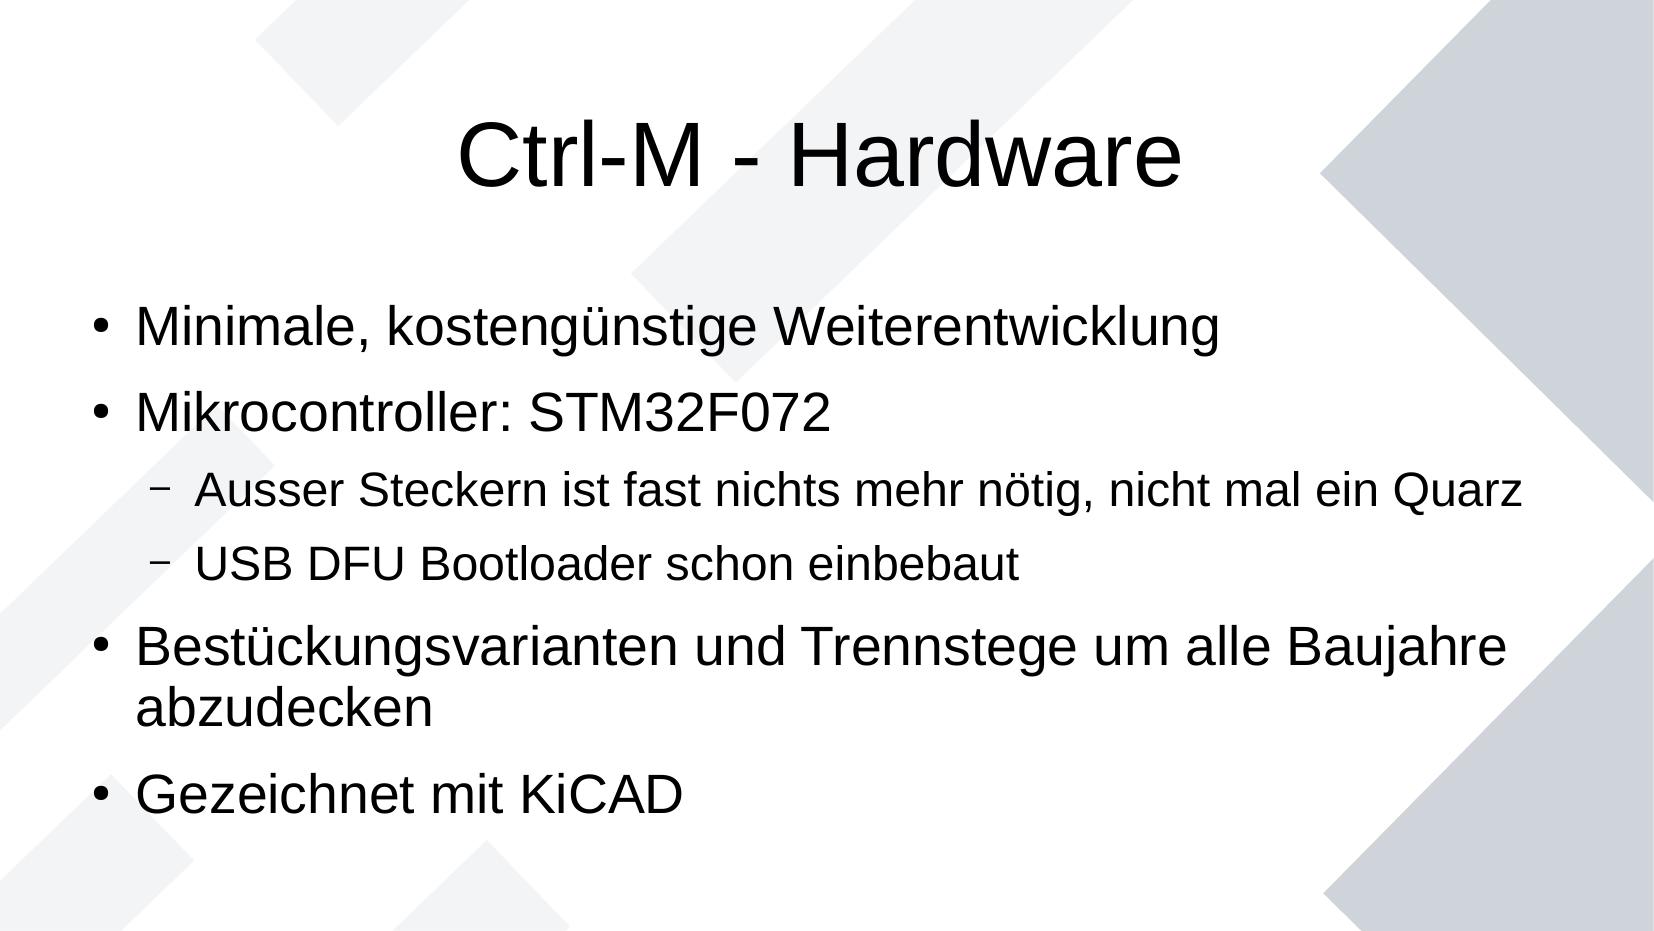

# Ctrl-M - Hardware
Minimale, kostengünstige Weiterentwicklung
Mikrocontroller: STM32F072
Ausser Steckern ist fast nichts mehr nötig, nicht mal ein Quarz
USB DFU Bootloader schon einbebaut
Bestückungsvarianten und Trennstege um alle Baujahre abzudecken
Gezeichnet mit KiCAD